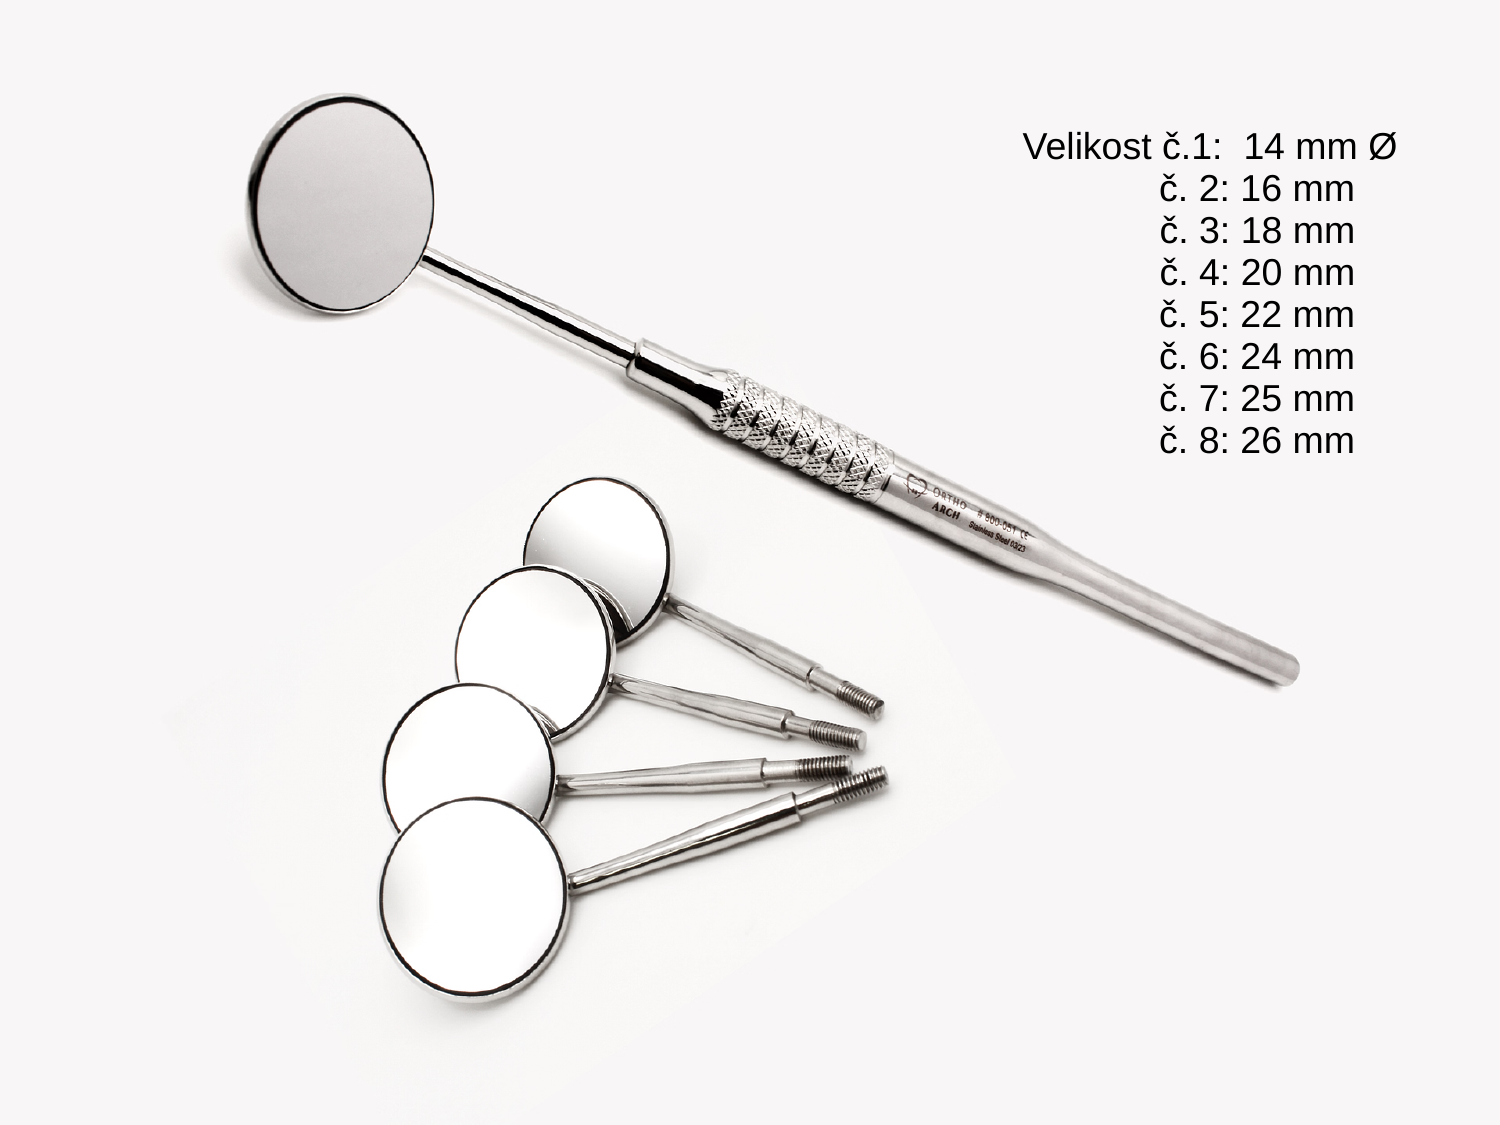

Velikost č.1: 14 mm Ø
 č. 2: 16 mm
	 č. 3: 18 mm
	 č. 4: 20 mm
 č. 5: 22 mm
 č. 6: 24 mm
 č. 7: 25 mm
 č. 8: 26 mm